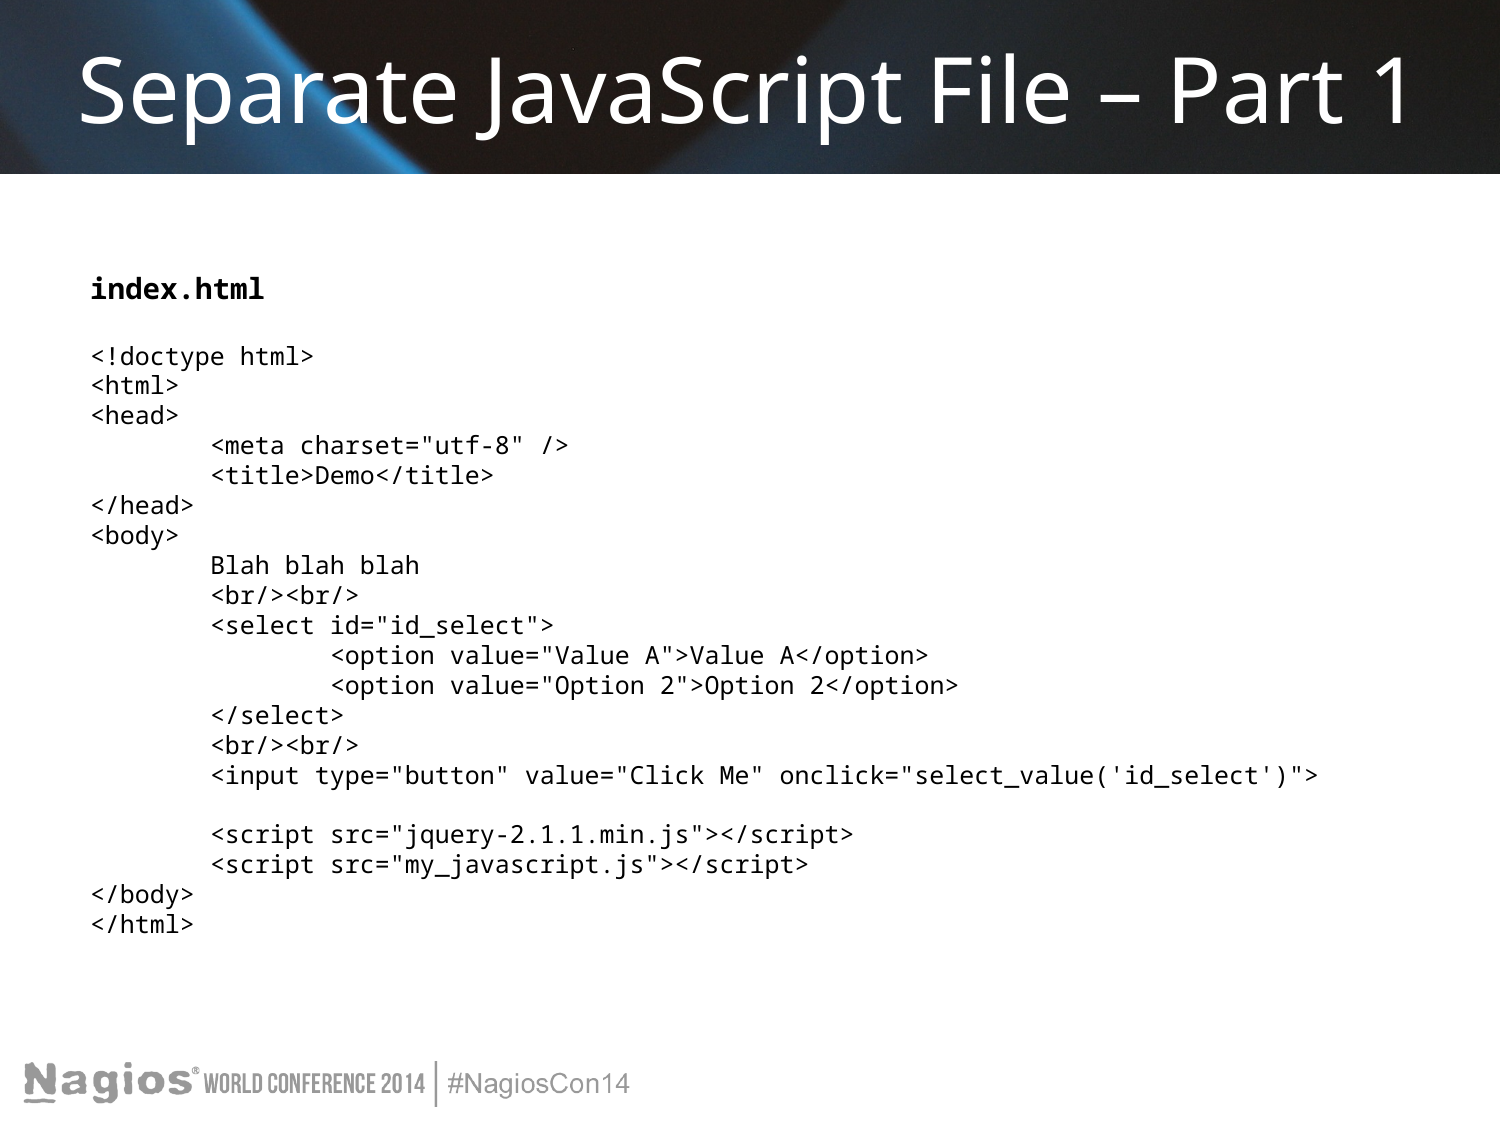

# Separate JavaScript File – Part 1
index.html
<!doctype html>
<html>
<head>
 <meta charset="utf-8" />
 <title>Demo</title>
</head>
<body>
 Blah blah blah
 <br/><br/>
 <select id="id_select">
 <option value="Value A">Value A</option>
 <option value="Option 2">Option 2</option>
 </select>
 <br/><br/>
 <input type="button" value="Click Me" onclick="select_value('id_select')">
 <script src="jquery-2.1.1.min.js"></script>
 <script src="my_javascript.js"></script>
</body>
</html>